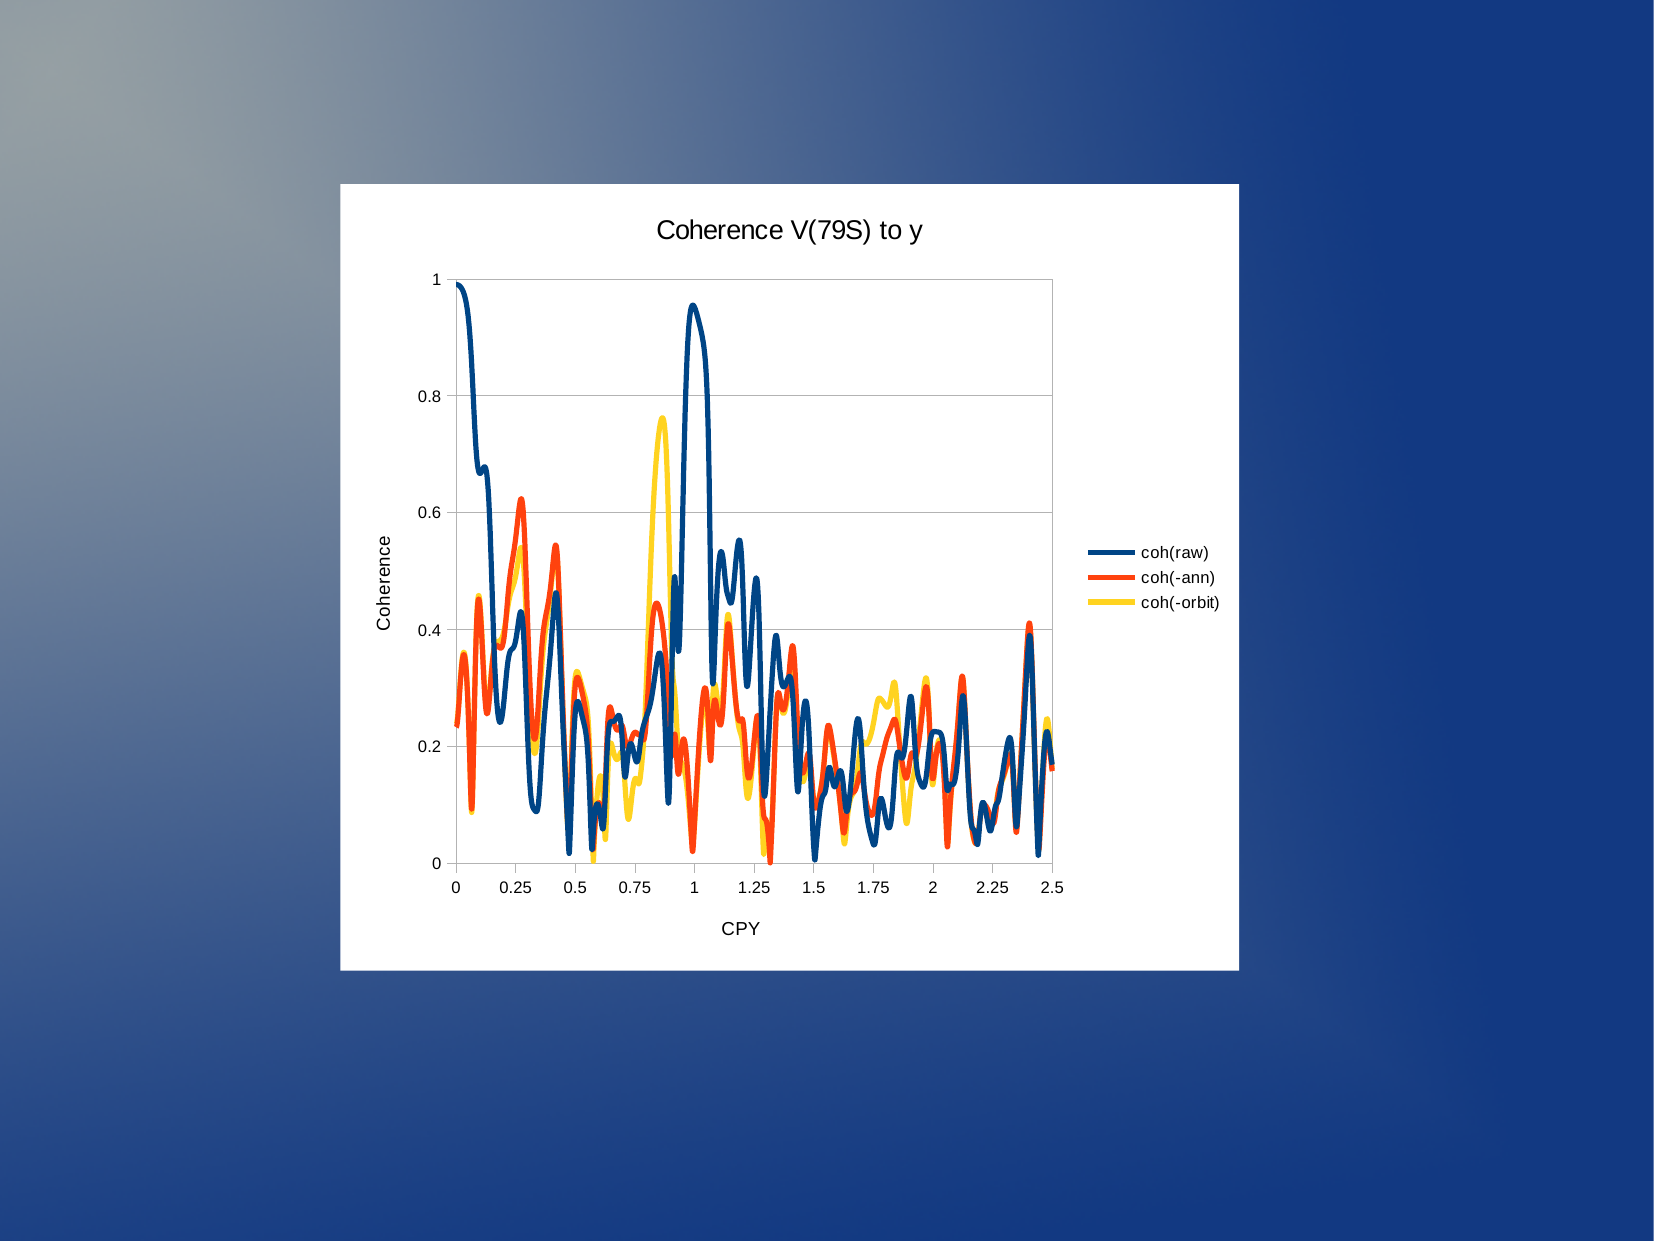

### Chart: Coherence V(79S) to y
| Category | coh(raw) | coh(-ann) | coh(-orbit) |
|---|---|---|---|